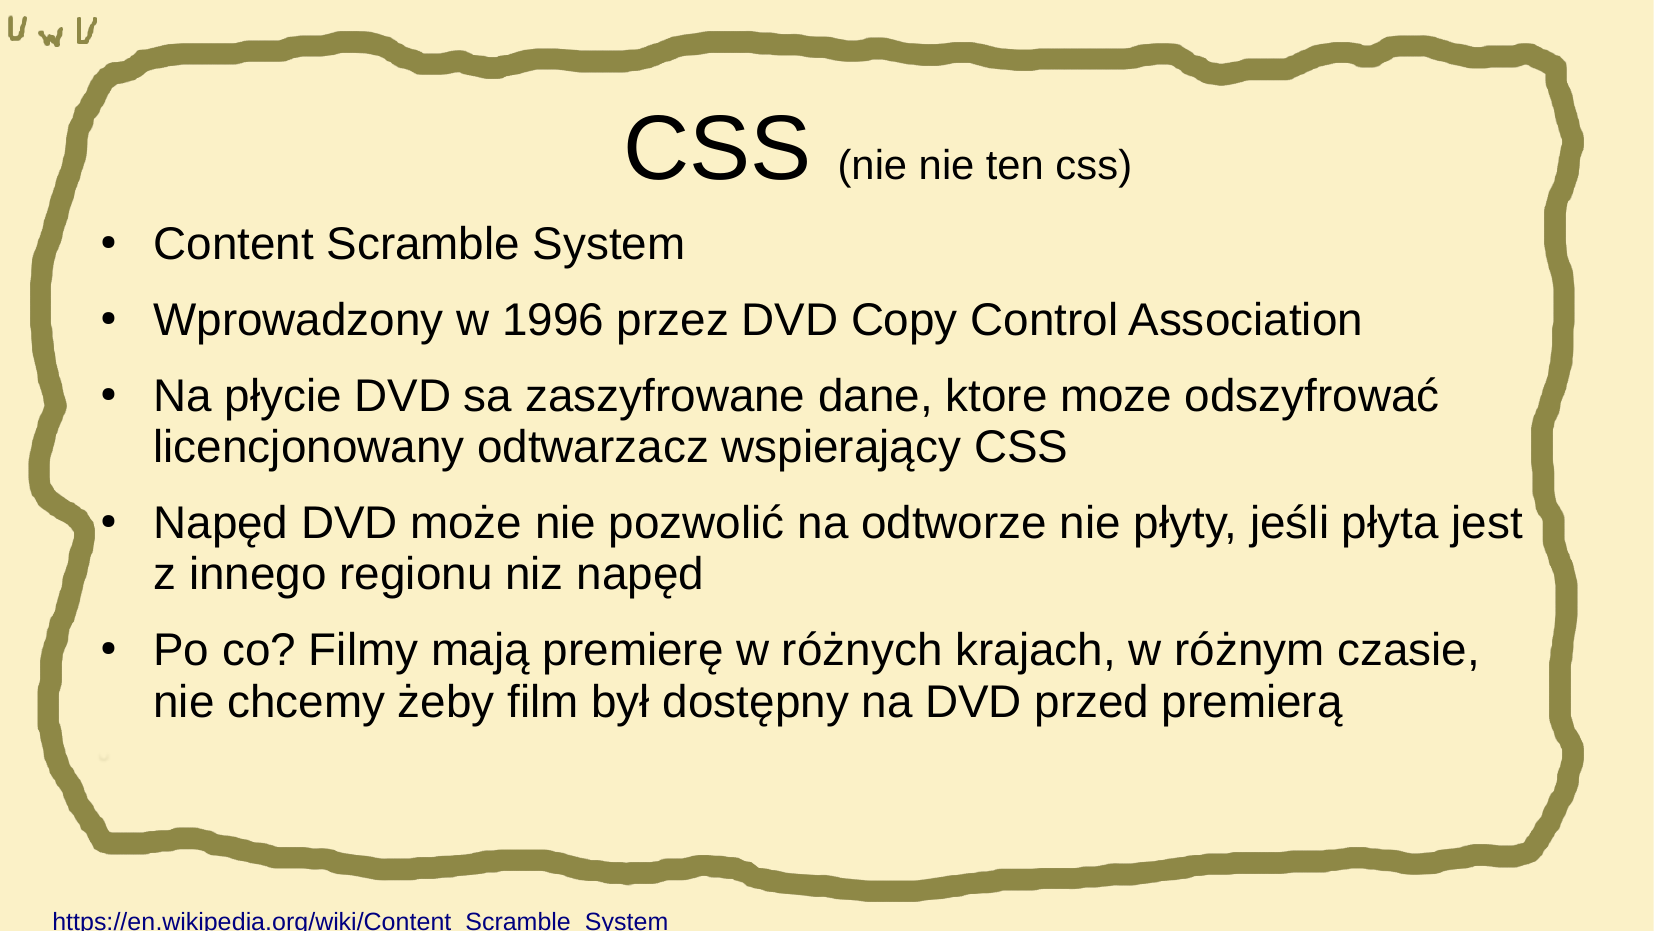

# CSS (nie nie ten css)
Content Scramble System
Wprowadzony w 1996 przez DVD Copy Control Association
Na płycie DVD sa zaszyfrowane dane, ktore moze odszyfrować licencjonowany odtwarzacz wspierający CSS
Napęd DVD może nie pozwolić na odtworze nie płyty, jeśli płyta jest z innego regionu niz napęd
Po co? Filmy mają premierę w różnych krajach, w różnym czasie, nie chcemy żeby film był dostępny na DVD przed premierą
https://en.wikipedia.org/wiki/Content_Scramble_System